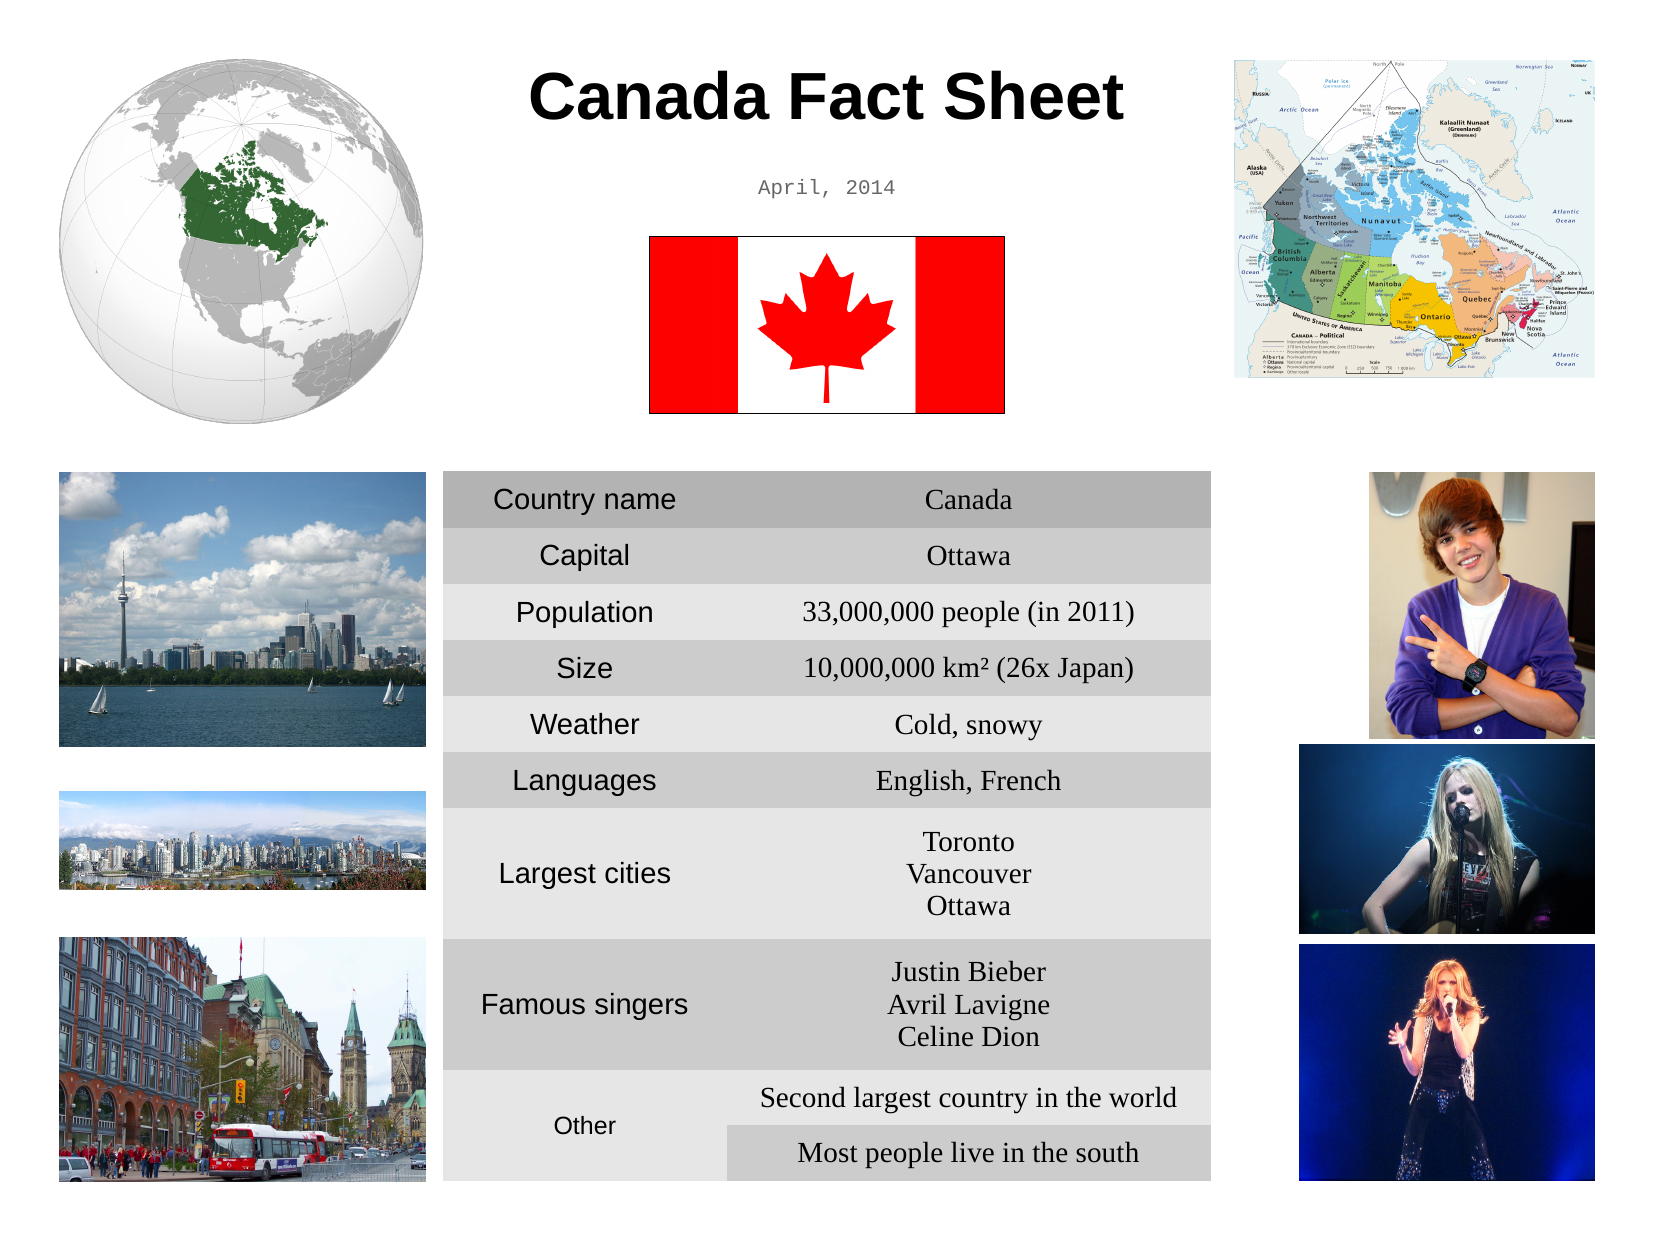

# Canada Fact Sheet
April, 2014
| Country name | Canada |
| --- | --- |
| Capital | Ottawa |
| Population | 33,000,000 people (in 2011) |
| Size | 10,000,000 km² (26x Japan) |
| Weather | Cold, snowy |
| Languages | English, French |
| Largest cities | Toronto Vancouver Ottawa |
| Famous singers | Justin Bieber Avril Lavigne Celine Dion |
| Other | Second largest country in the world |
| | Most people live in the south |